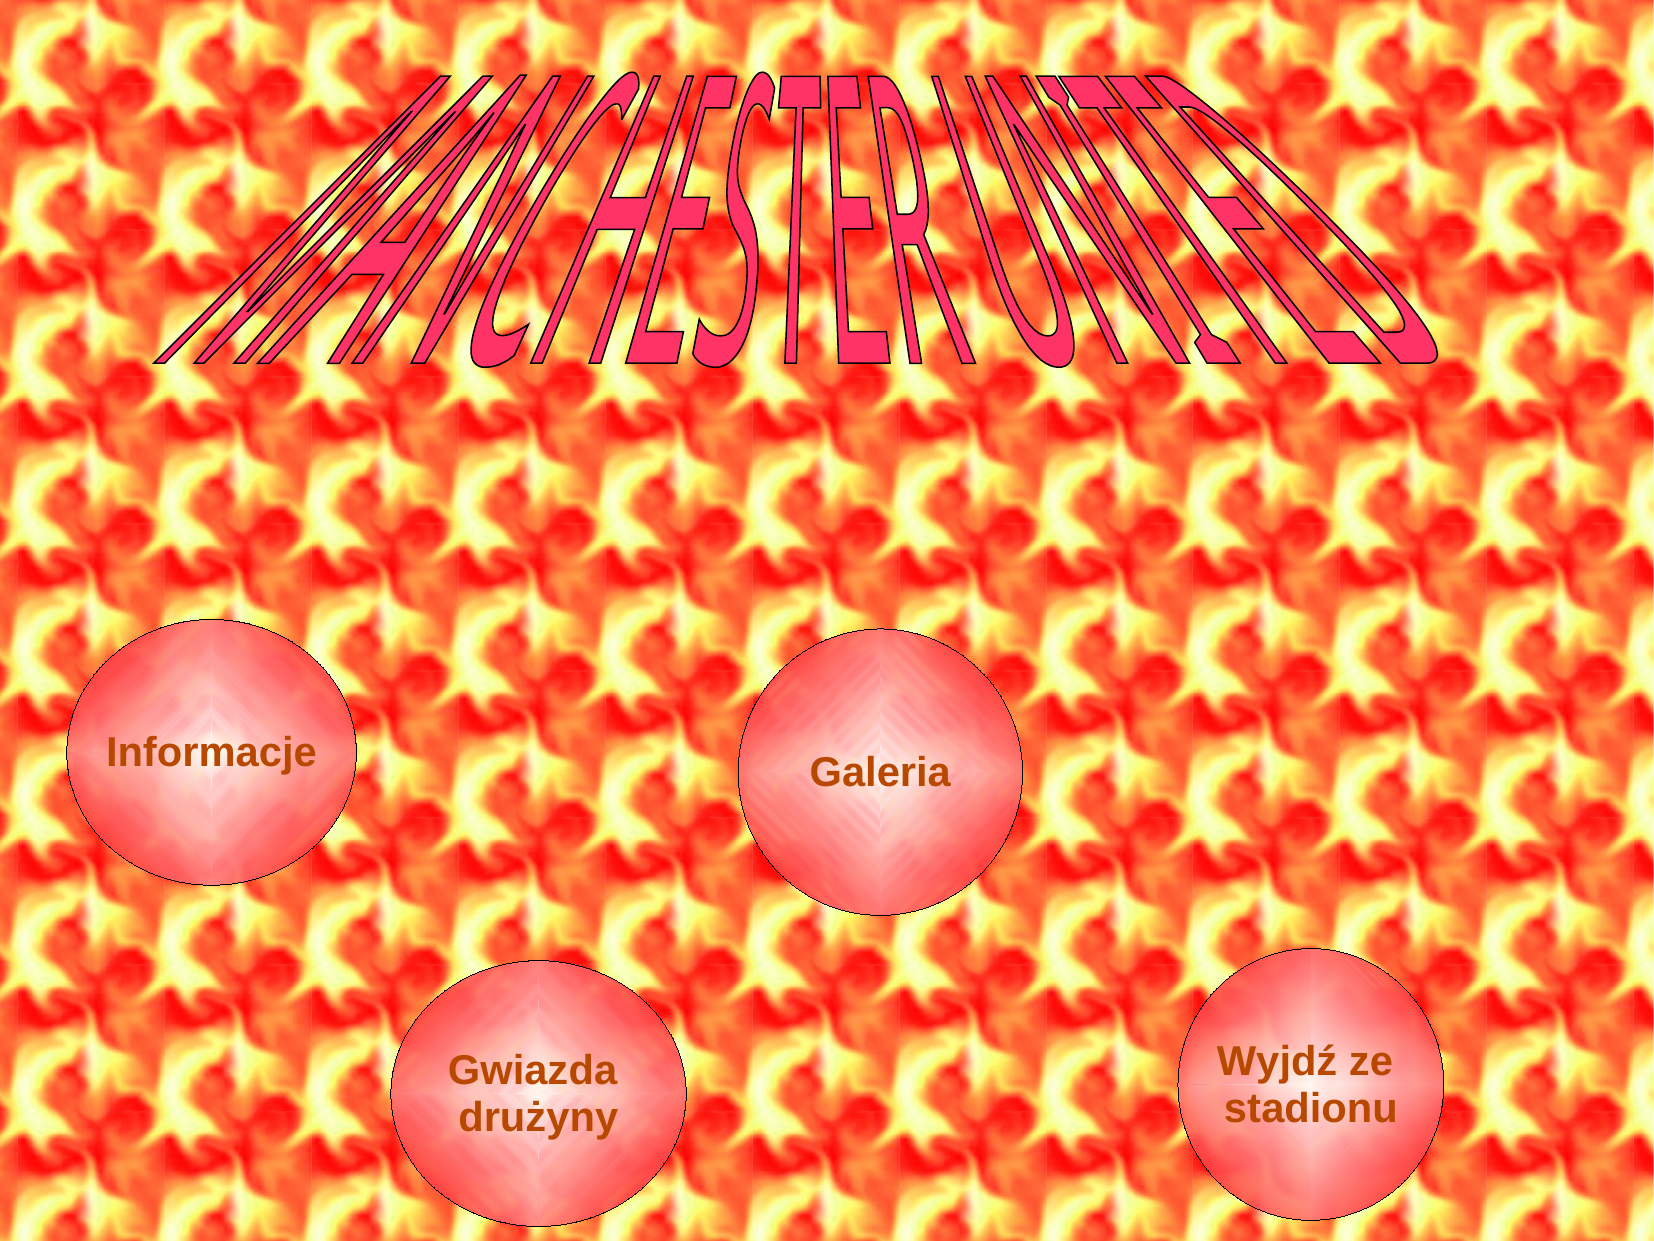

MANCHESTER UNITED
Informacje
Galeria
Wyjdź ze
stadionu
Gwiazda
drużyny